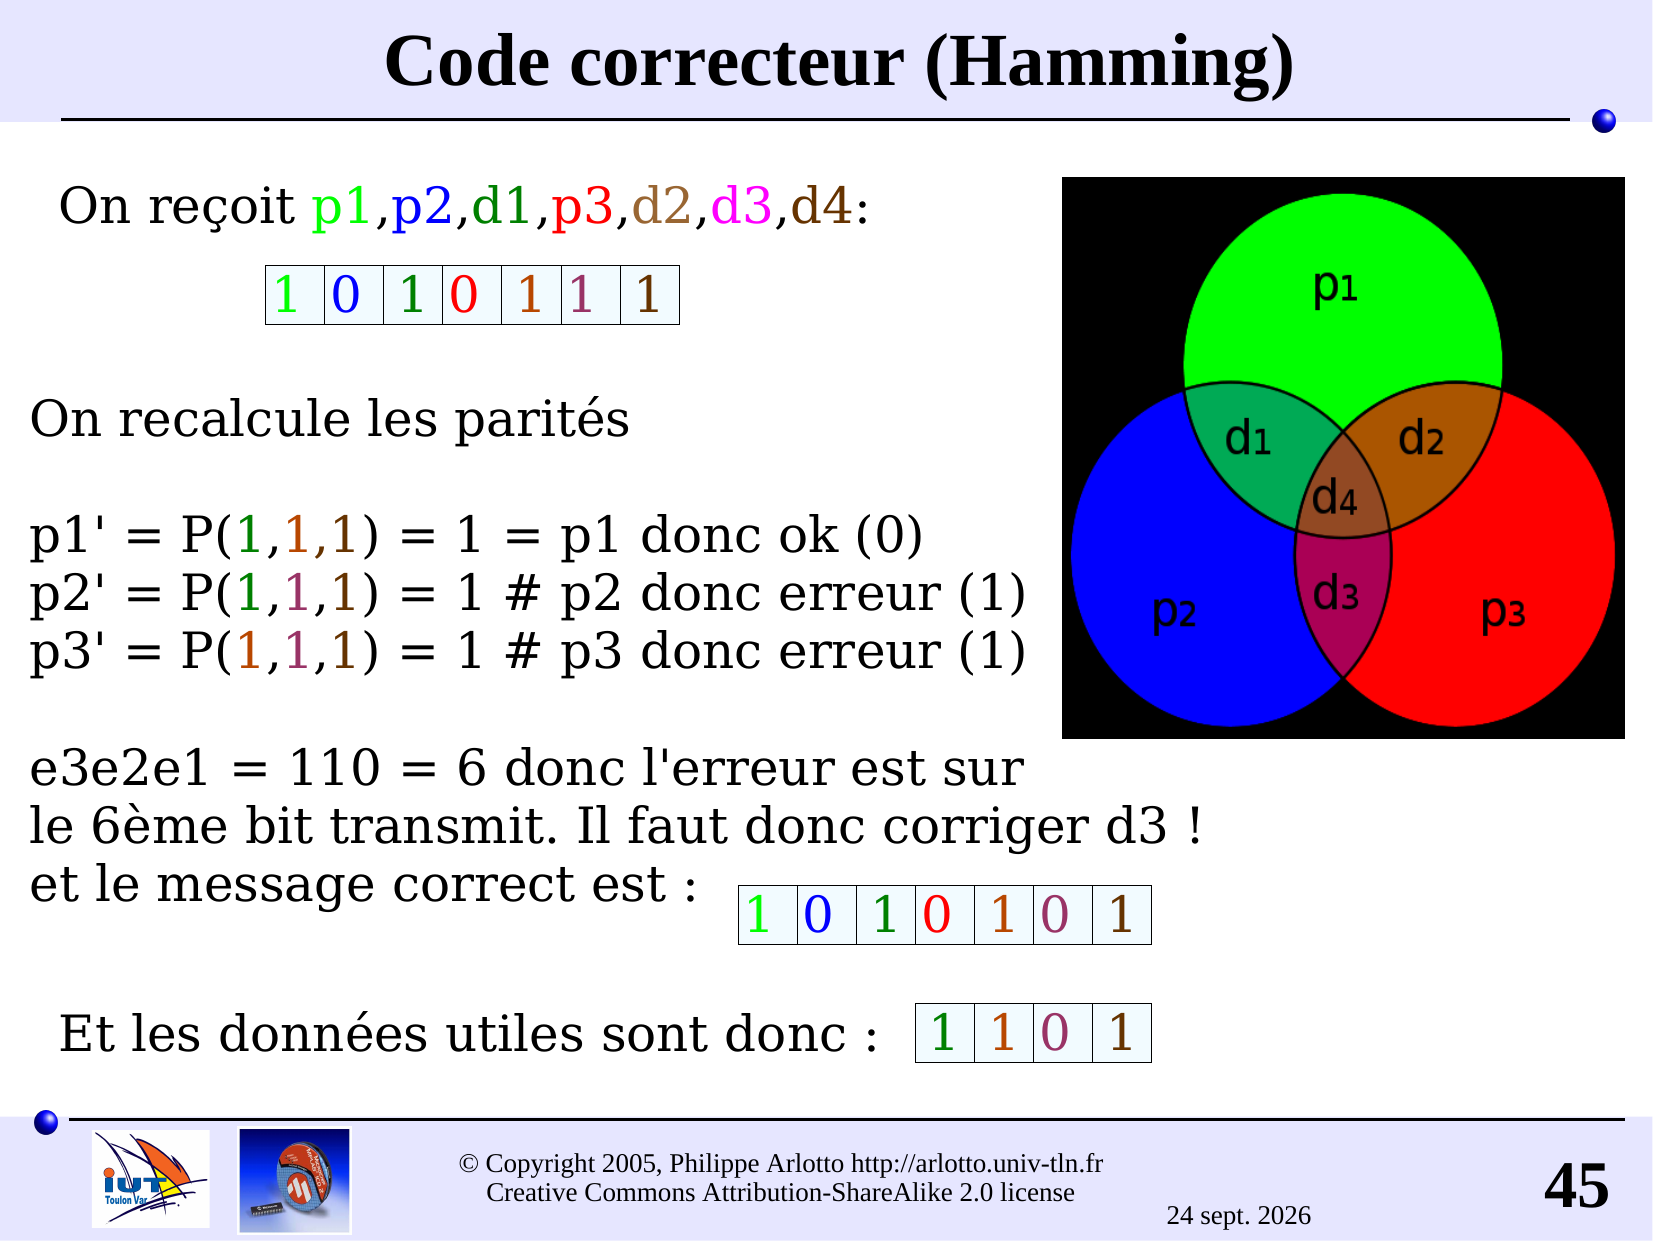

# Code correcteur (Hamming)
On reçoit p1,p2,d1,p3,d2,d3,d4:
1
0
1
0
1
1
1
On recalcule les parités
p1' = P(1,1,1) = 1 = p1 donc ok (0)
p2' = P(1,1,1) = 1 # p2 donc erreur (1)
p3' = P(1,1,1) = 1 # p3 donc erreur (1)
e3e2e1 = 110 = 6 donc l'erreur est sur
le 6ème bit transmit. Il faut donc corriger d3 !
et le message correct est :
1
0
1
0
1
0
1
1
1
0
1
Et les données utiles sont donc :